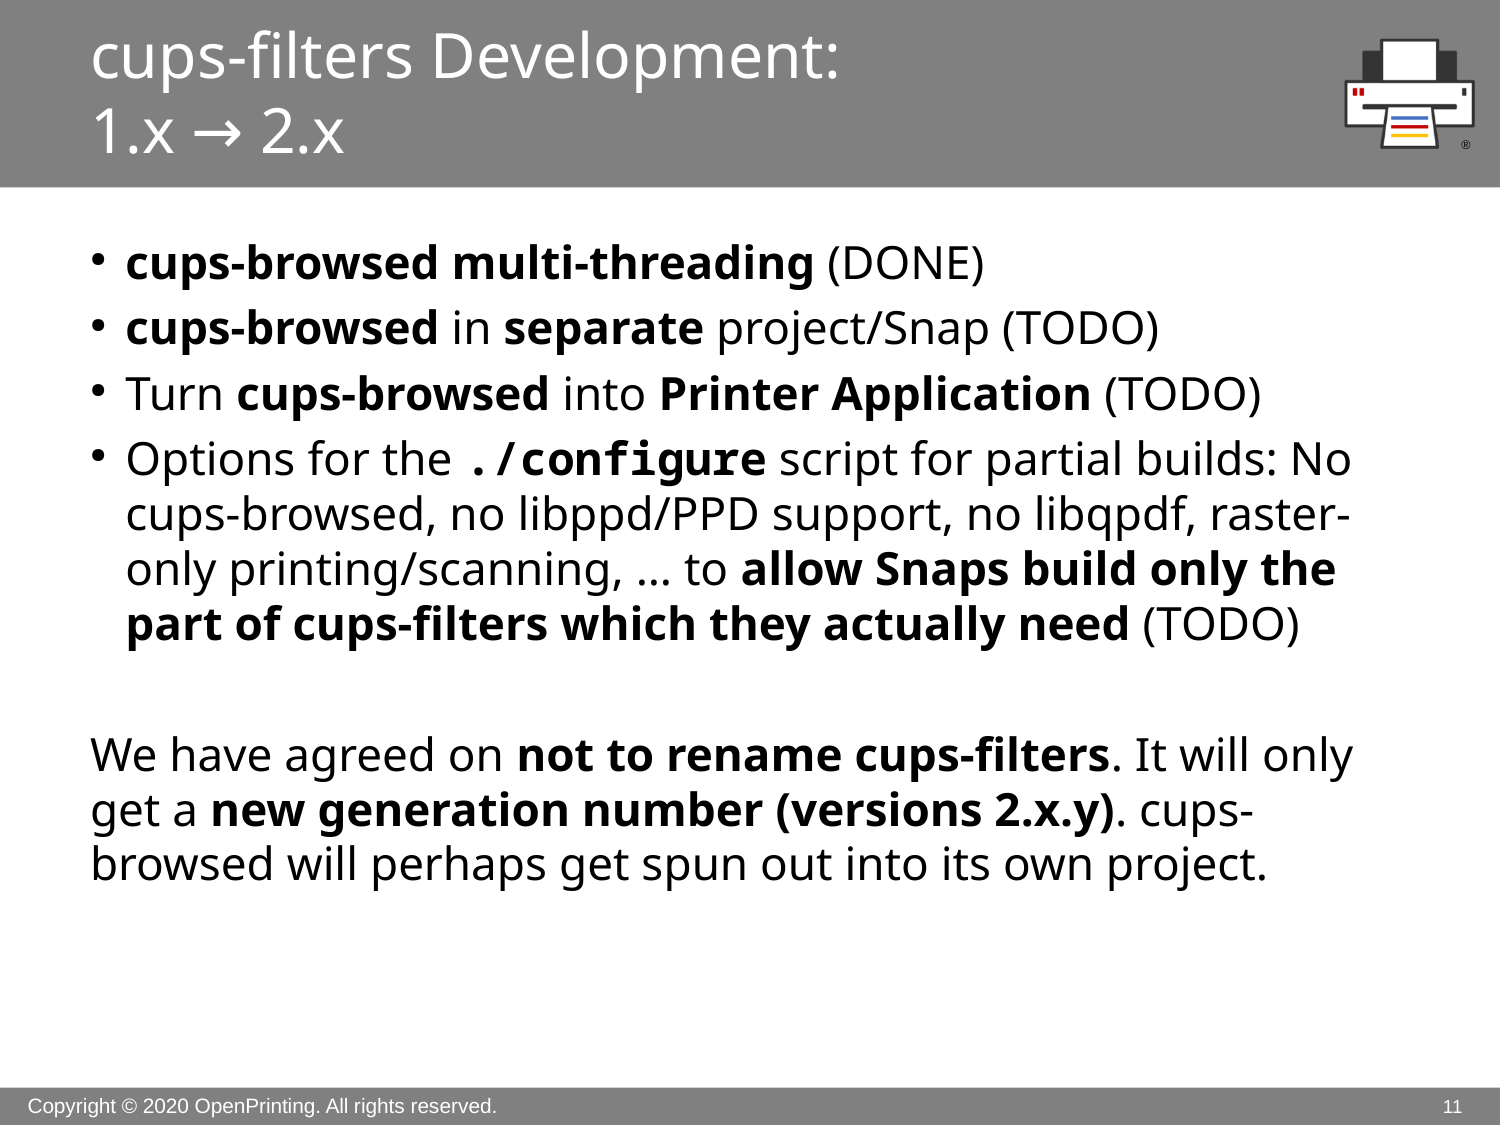

cups-filters Development:
1.x → 2.x
# cups-browsed multi-threading (DONE)
cups-browsed in separate project/Snap (TODO)
Turn cups-browsed into Printer Application (TODO)
Options for the ./configure script for partial builds: No cups-browsed, no libppd/PPD support, no libqpdf, raster-only printing/scanning, … to allow Snaps build only the part of cups-filters which they actually need (TODO)
We have agreed on not to rename cups-filters. It will only get a new generation number (versions 2.x.y). cups-browsed will perhaps get spun out into its own project.